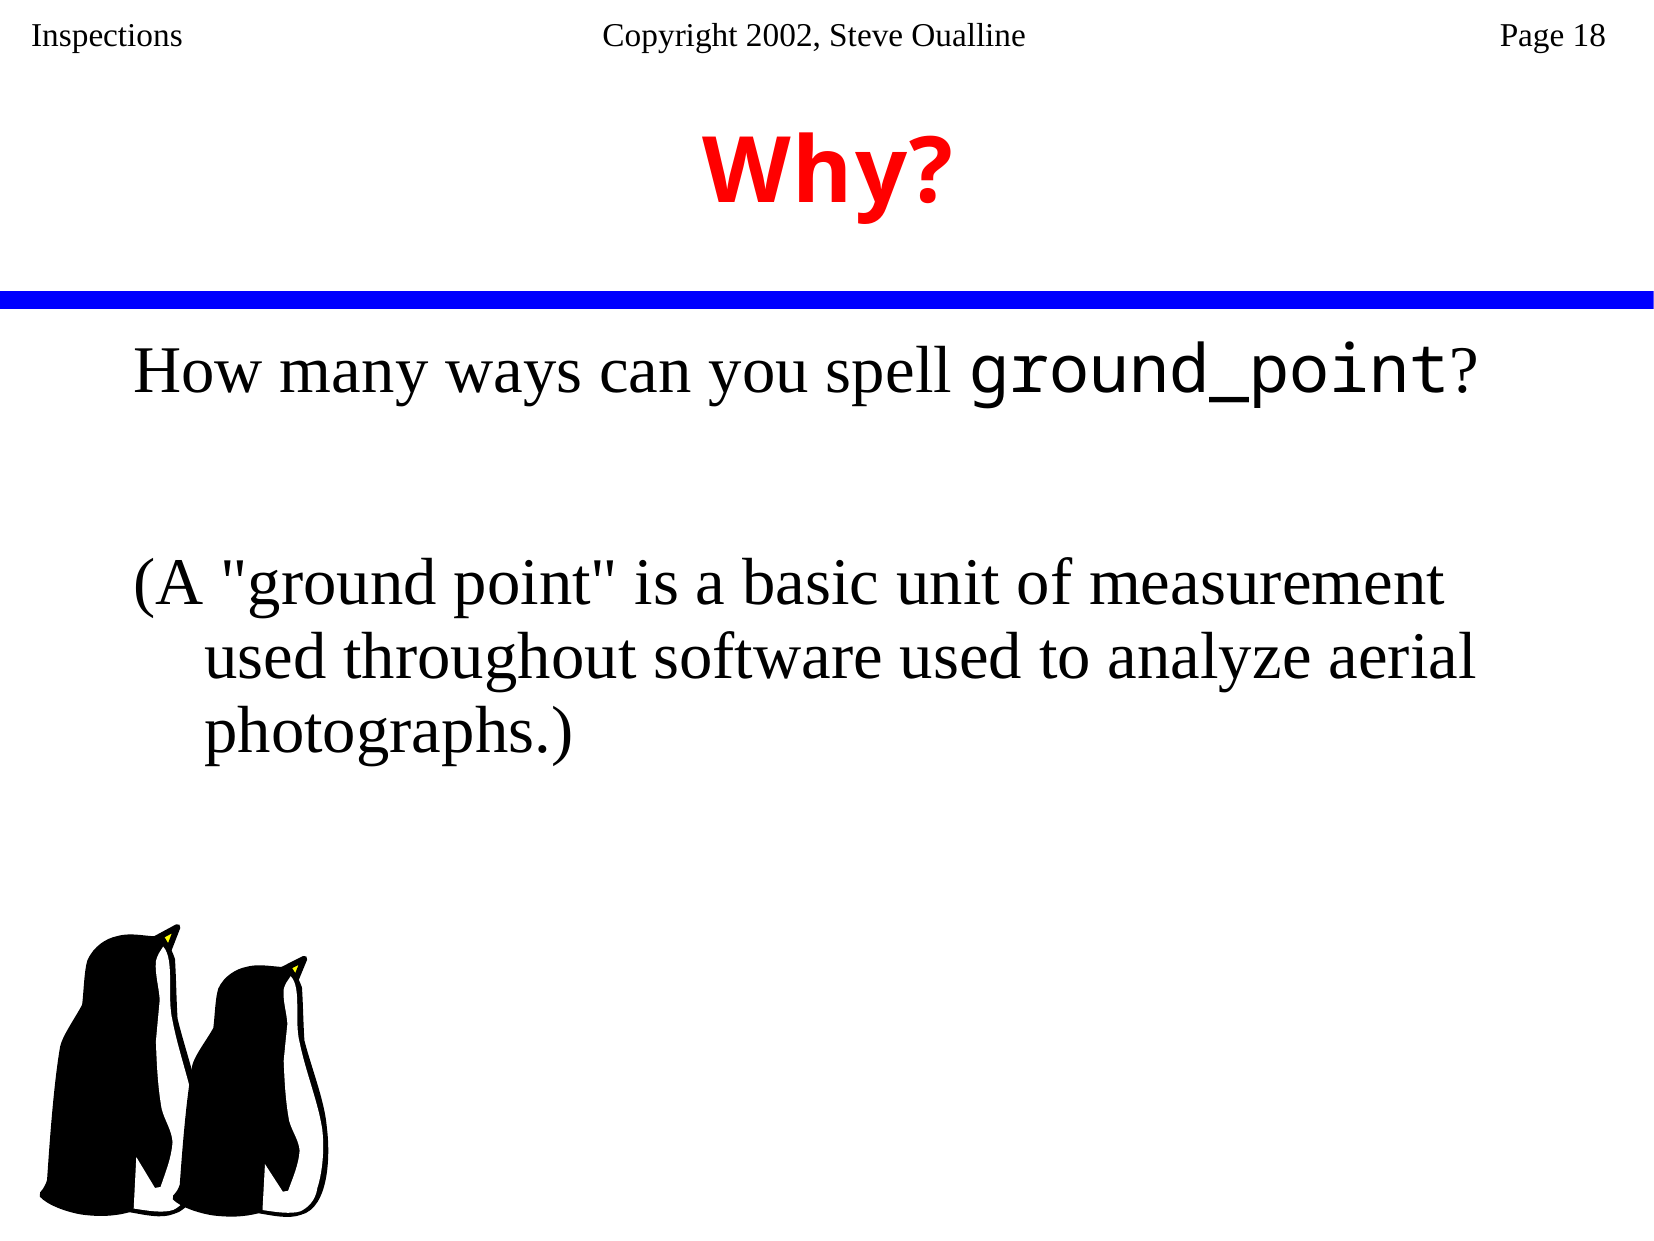

# Why?
How many ways can you spell ground_point?
(A "ground point" is a basic unit of measurement used throughout software used to analyze aerial photographs.)